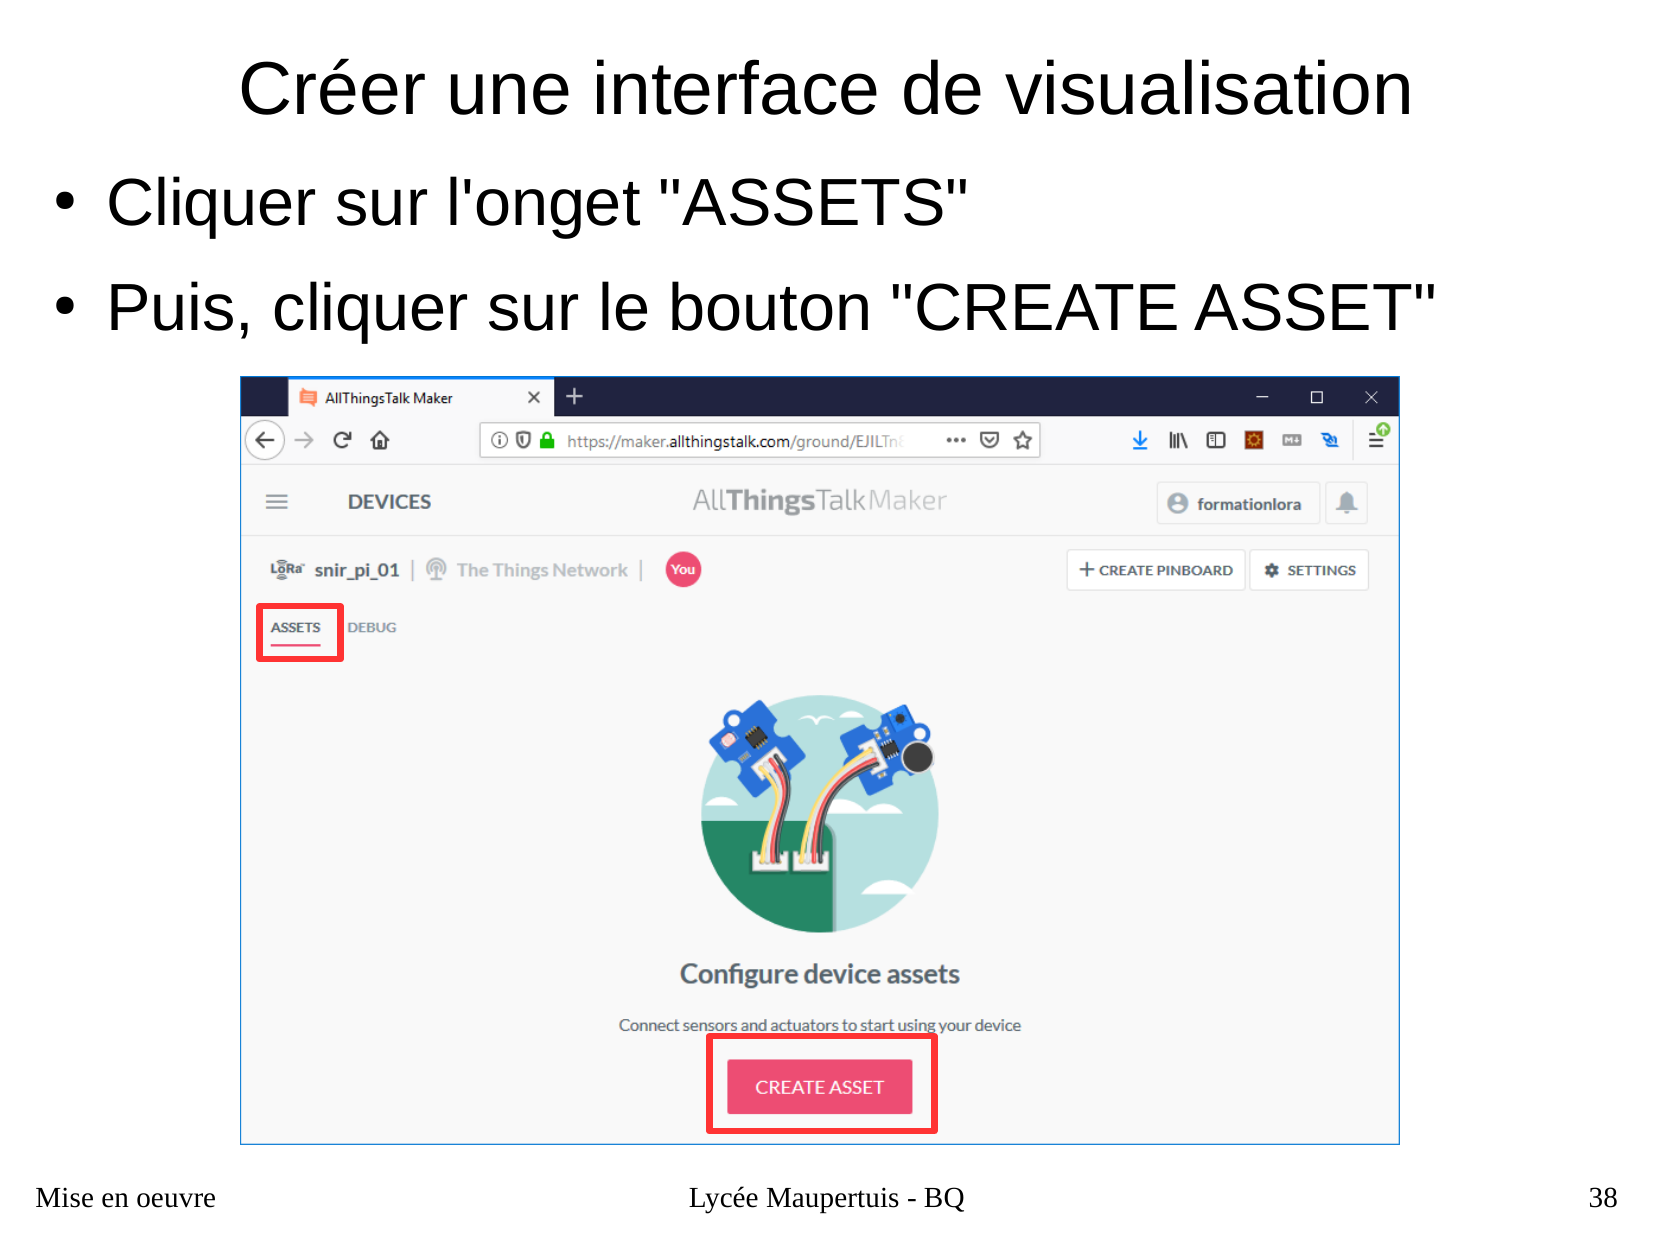

# Créer une interface de visualisation
Cliquer sur l'onget "ASSETS"
Puis, cliquer sur le bouton "CREATE ASSET"
Mise en oeuvre
Lycée Maupertuis - BQ
38